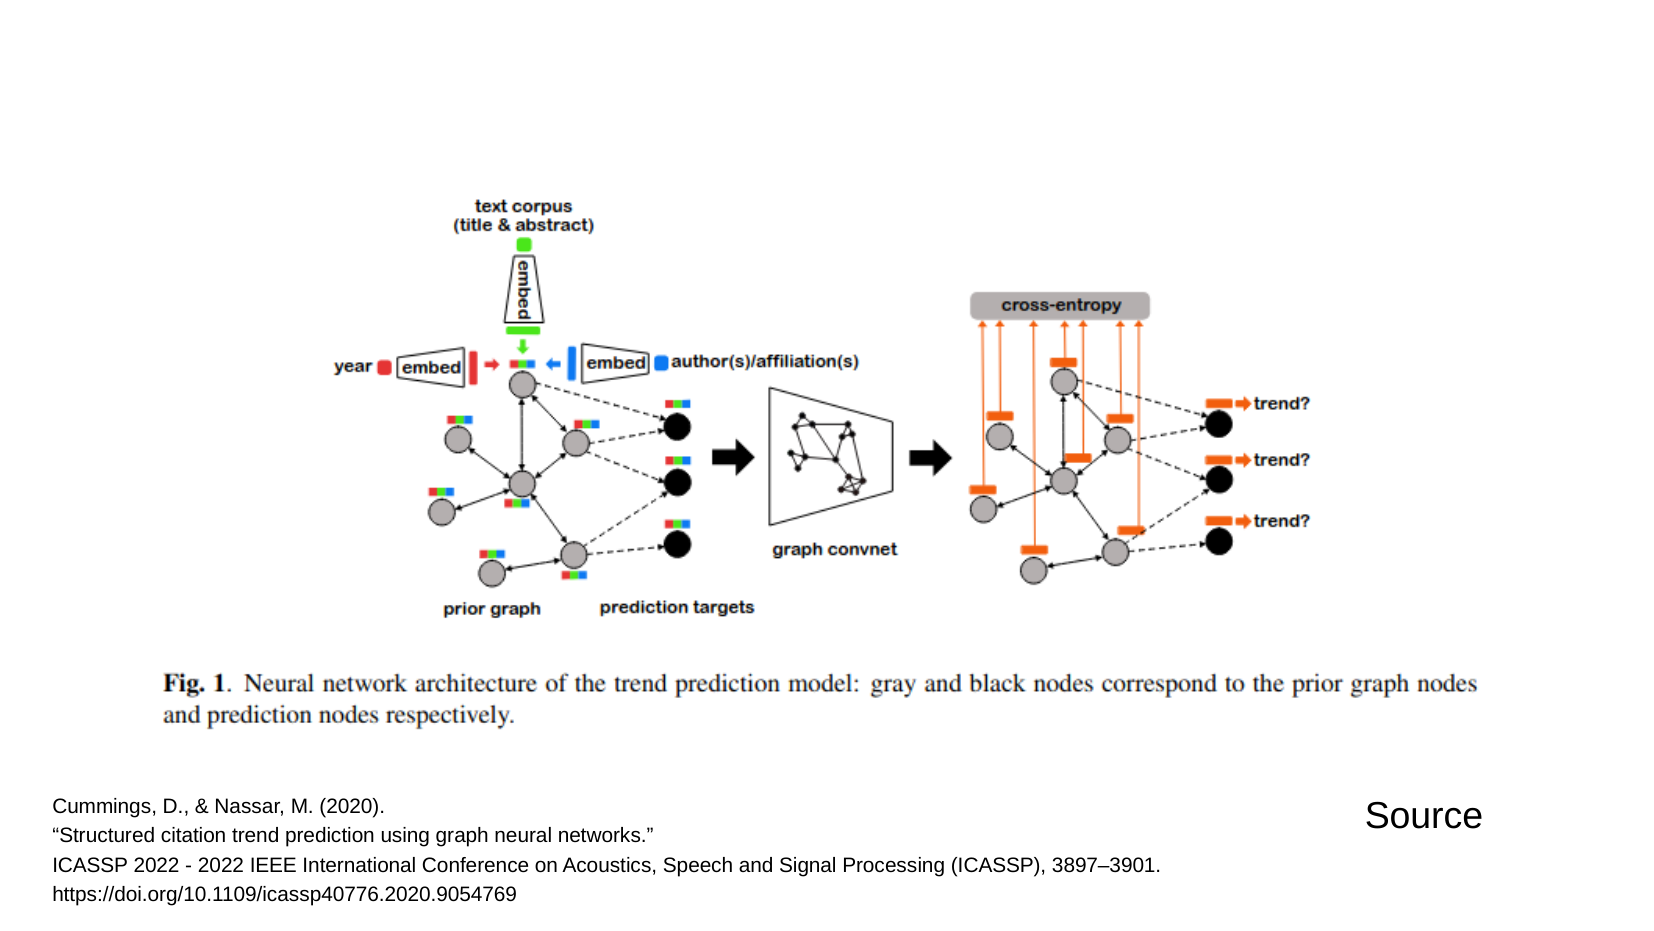

#
Cummings, D., & Nassar, M. (2020).
“Structured citation trend prediction using graph neural networks.”
ICASSP 2022 - 2022 IEEE International Conference on Acoustics, Speech and Signal Processing (ICASSP), 3897–3901.
https://doi.org/10.1109/icassp40776.2020.9054769
Source